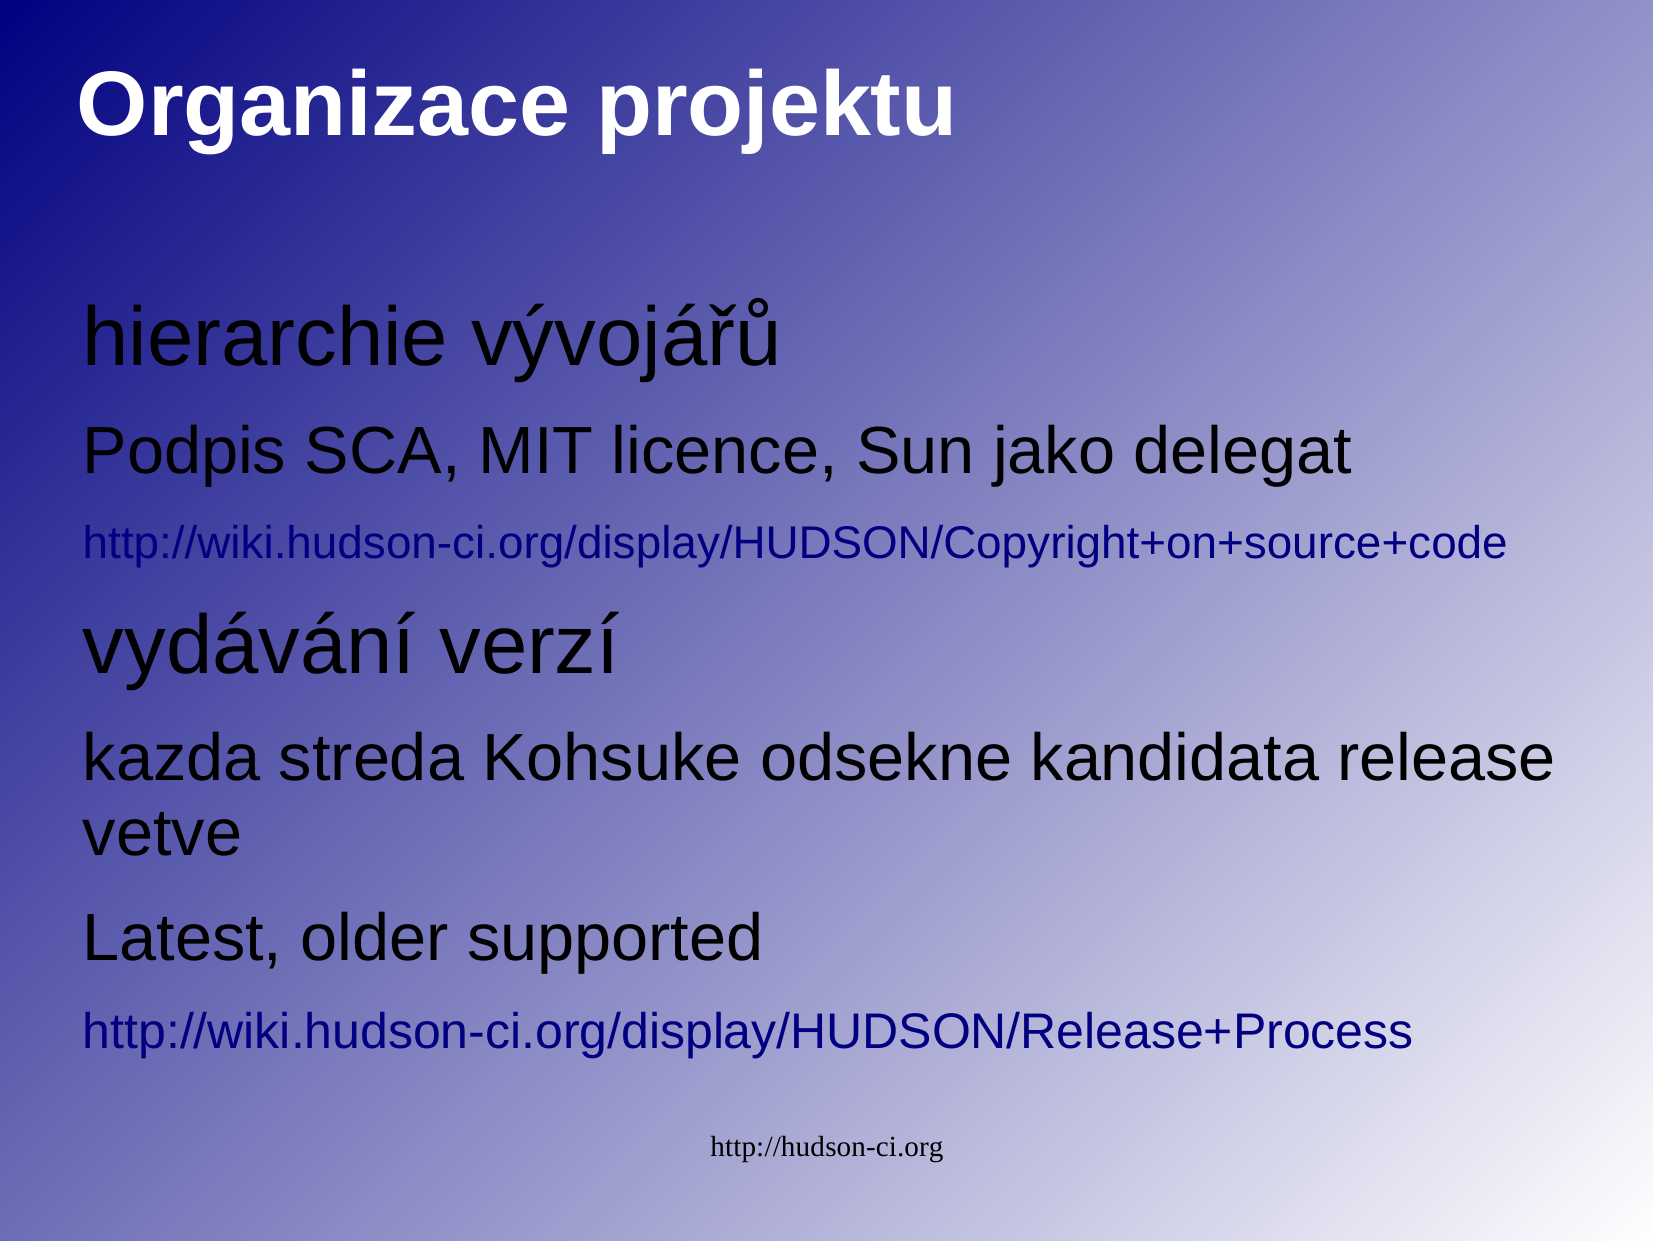

# Organizace projektu
hierarchie vývojářů
Podpis SCA, MIT licence, Sun jako delegat
http://wiki.hudson-ci.org/display/HUDSON/Copyright+on+source+code
vydávání verzí
kazda streda Kohsuke odsekne kandidata release vetve
Latest, older supported
http://wiki.hudson-ci.org/display/HUDSON/Release+Process
http://hudson-ci.org